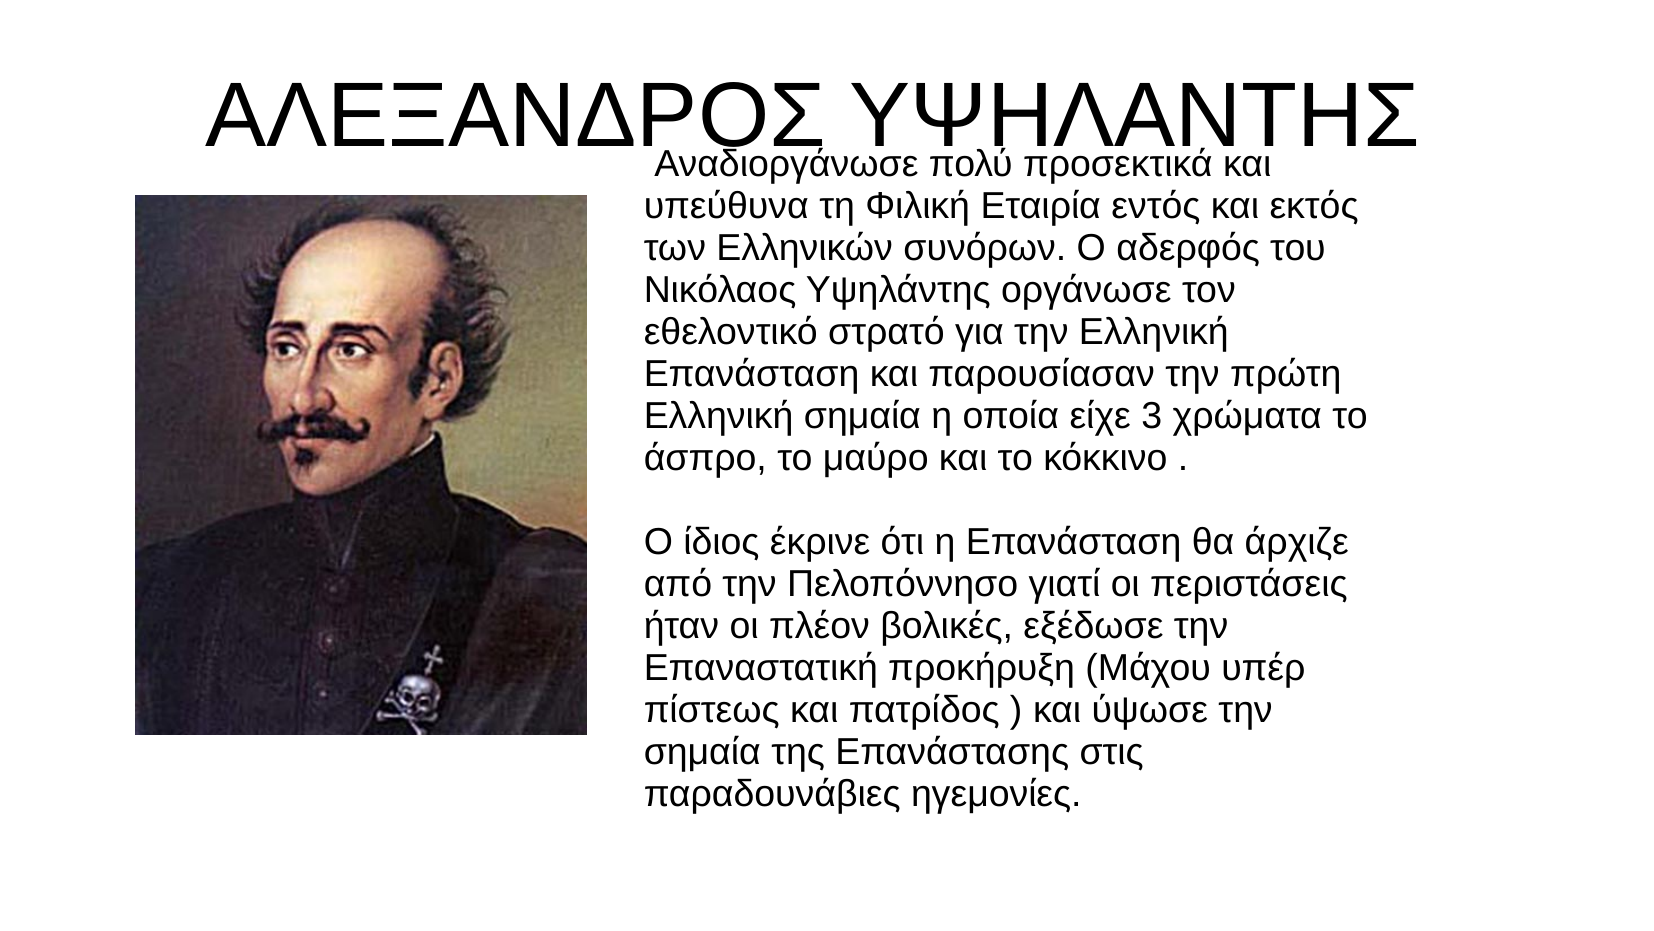

# ΑΛΕΞΑΝΔΡΟΣ ΥΨΗΛΑΝΤΗΣ
 Αναδιοργάνωσε πολύ προσεκτικά και υπεύθυνα τη Φιλική Εταιρία εντός και εκτός των Ελληνικών συνόρων. Ο αδερφός του Νικόλαος Υψηλάντης οργάνωσε τον εθελοντικό στρατό για την Ελληνική Επανάσταση και παρουσίασαν την πρώτη Ελληνική σημαία η οποία είχε 3 χρώματα το άσπρο, το μαύρο και το κόκκινο .
Ο ίδιος έκρινε ότι η Επανάσταση θα άρχιζε από την Πελοπόννησο γιατί οι περιστάσεις ήταν οι πλέον βολικές, εξέδωσε την Επαναστατική προκήρυξη (Μάχου υπέρ πίστεως και πατρίδος ) και ύψωσε την σημαία της Επανάστασης στις παραδουνάβιες ηγεμονίες.